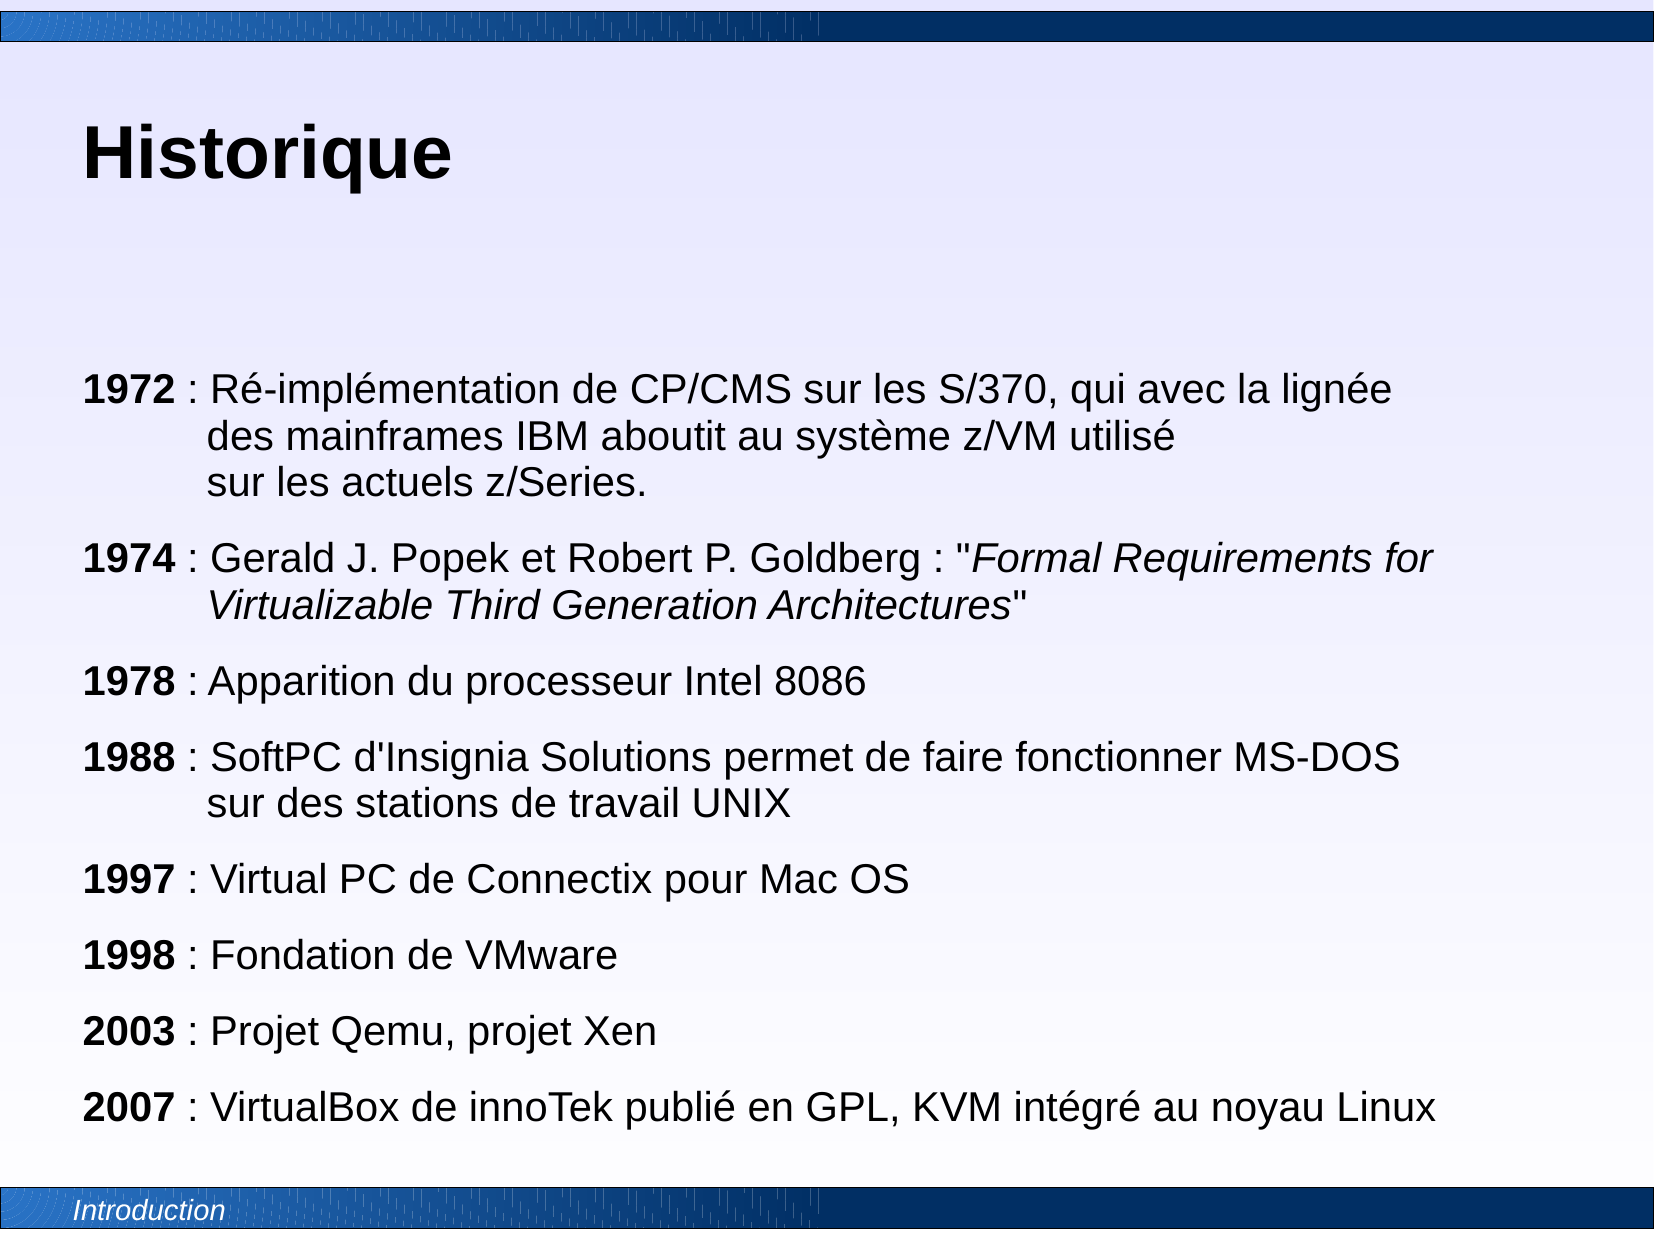

# Historique
1972 : Ré-implémentation de CP/CMS sur les S/370, qui avec la lignée
des mainframes IBM aboutit au système z/VM utilisé
sur les actuels z/Series.
1974 : Gerald J. Popek et Robert P. Goldberg : "Formal Requirements for Virtualizable Third Generation Architectures"
1978 : Apparition du processeur Intel 8086
1988 : SoftPC d'Insignia Solutions permet de faire fonctionner MS-DOS
sur des stations de travail UNIX
1997 : Virtual PC de Connectix pour Mac OS
1998 : Fondation de VMware
2003 : Projet Qemu, projet Xen
2007 : VirtualBox de innoTek publié en GPL, KVM intégré au noyau Linux
Introduction